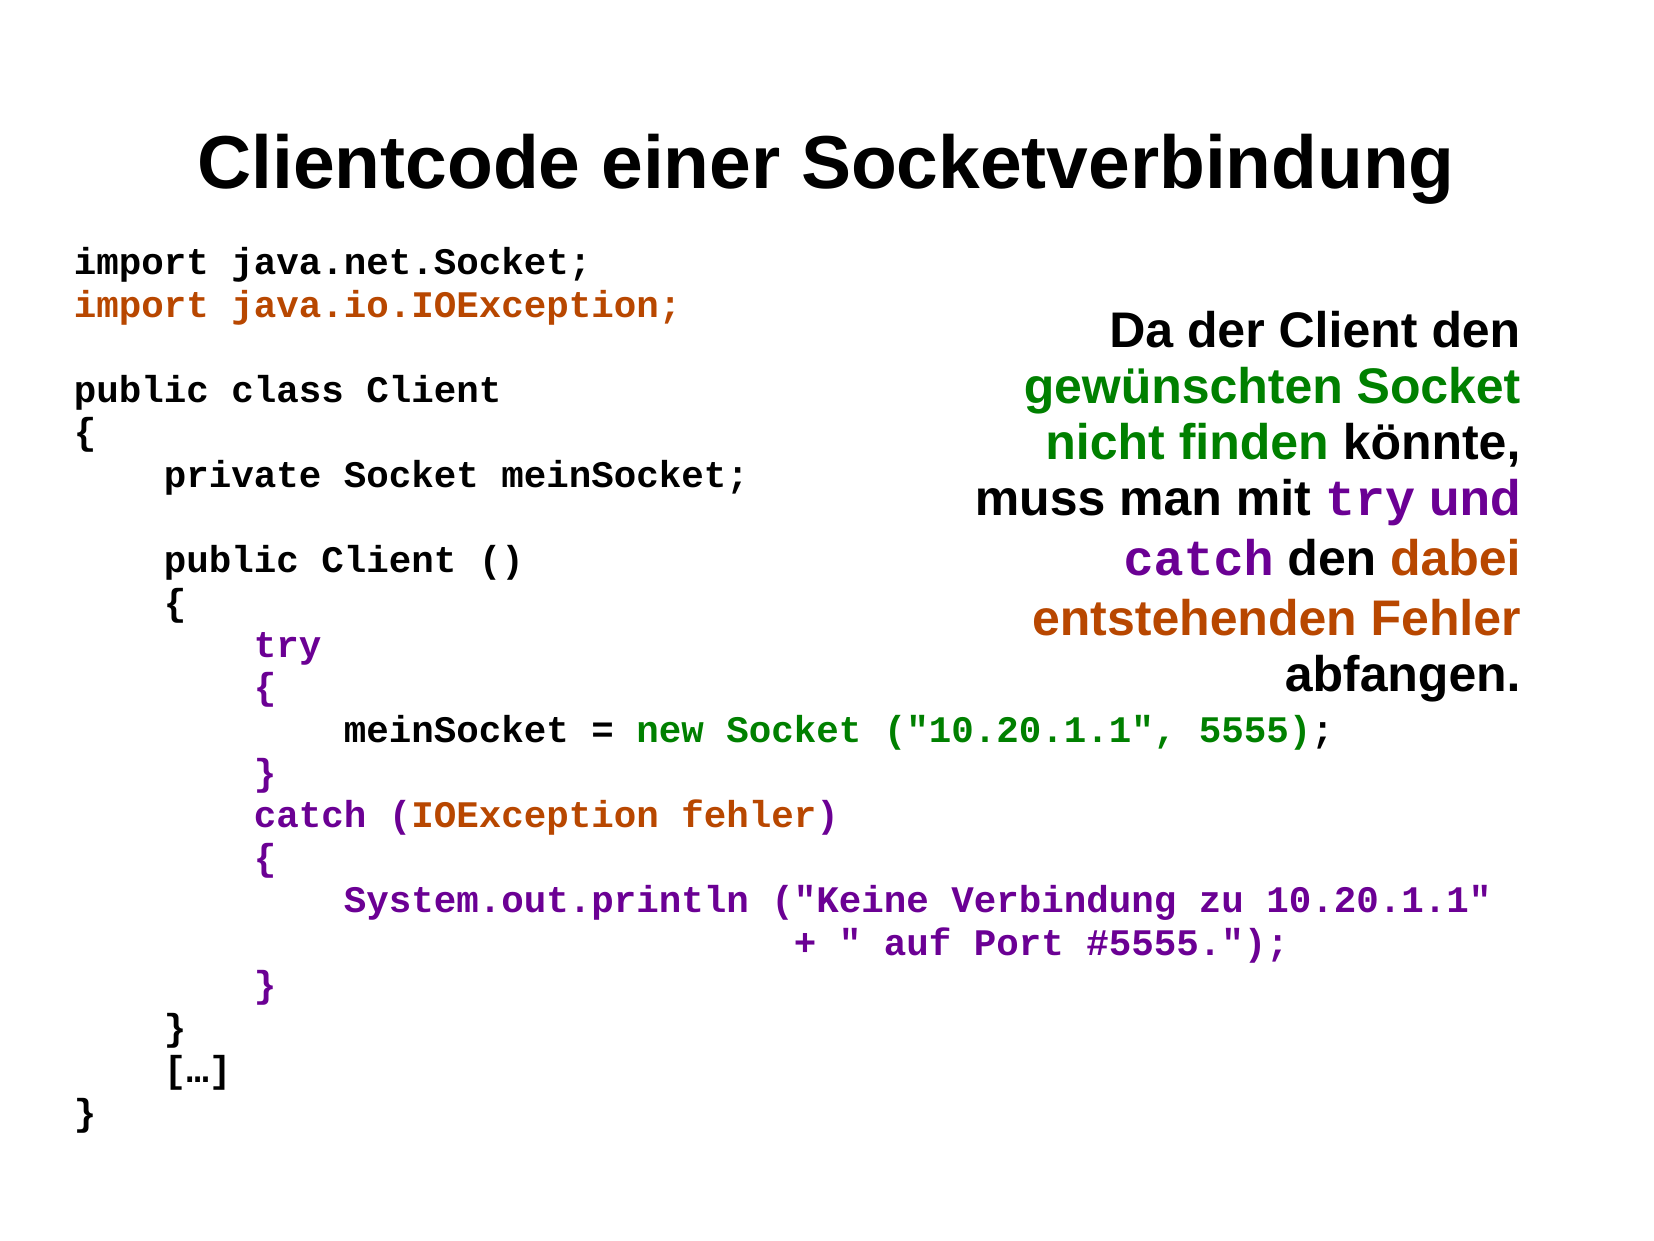

# Clientcode einer Socketverbindung
import java.net.Socket;
import java.io.IOException;
public class Client
{
 private Socket meinSocket;
 public Client ()
 {
 try
 {
 meinSocket = new Socket ("10.20.1.1", 5555);
 }
 catch (IOException fehler)
 {
 System.out.println ("Keine Verbindung zu 10.20.1.1"
 + " auf Port #5555.");
 }
 }
 […]
}
Da der Client den gewünschten Socket nicht finden könnte, muss man mit try und catch den dabei entstehenden Fehler abfangen.